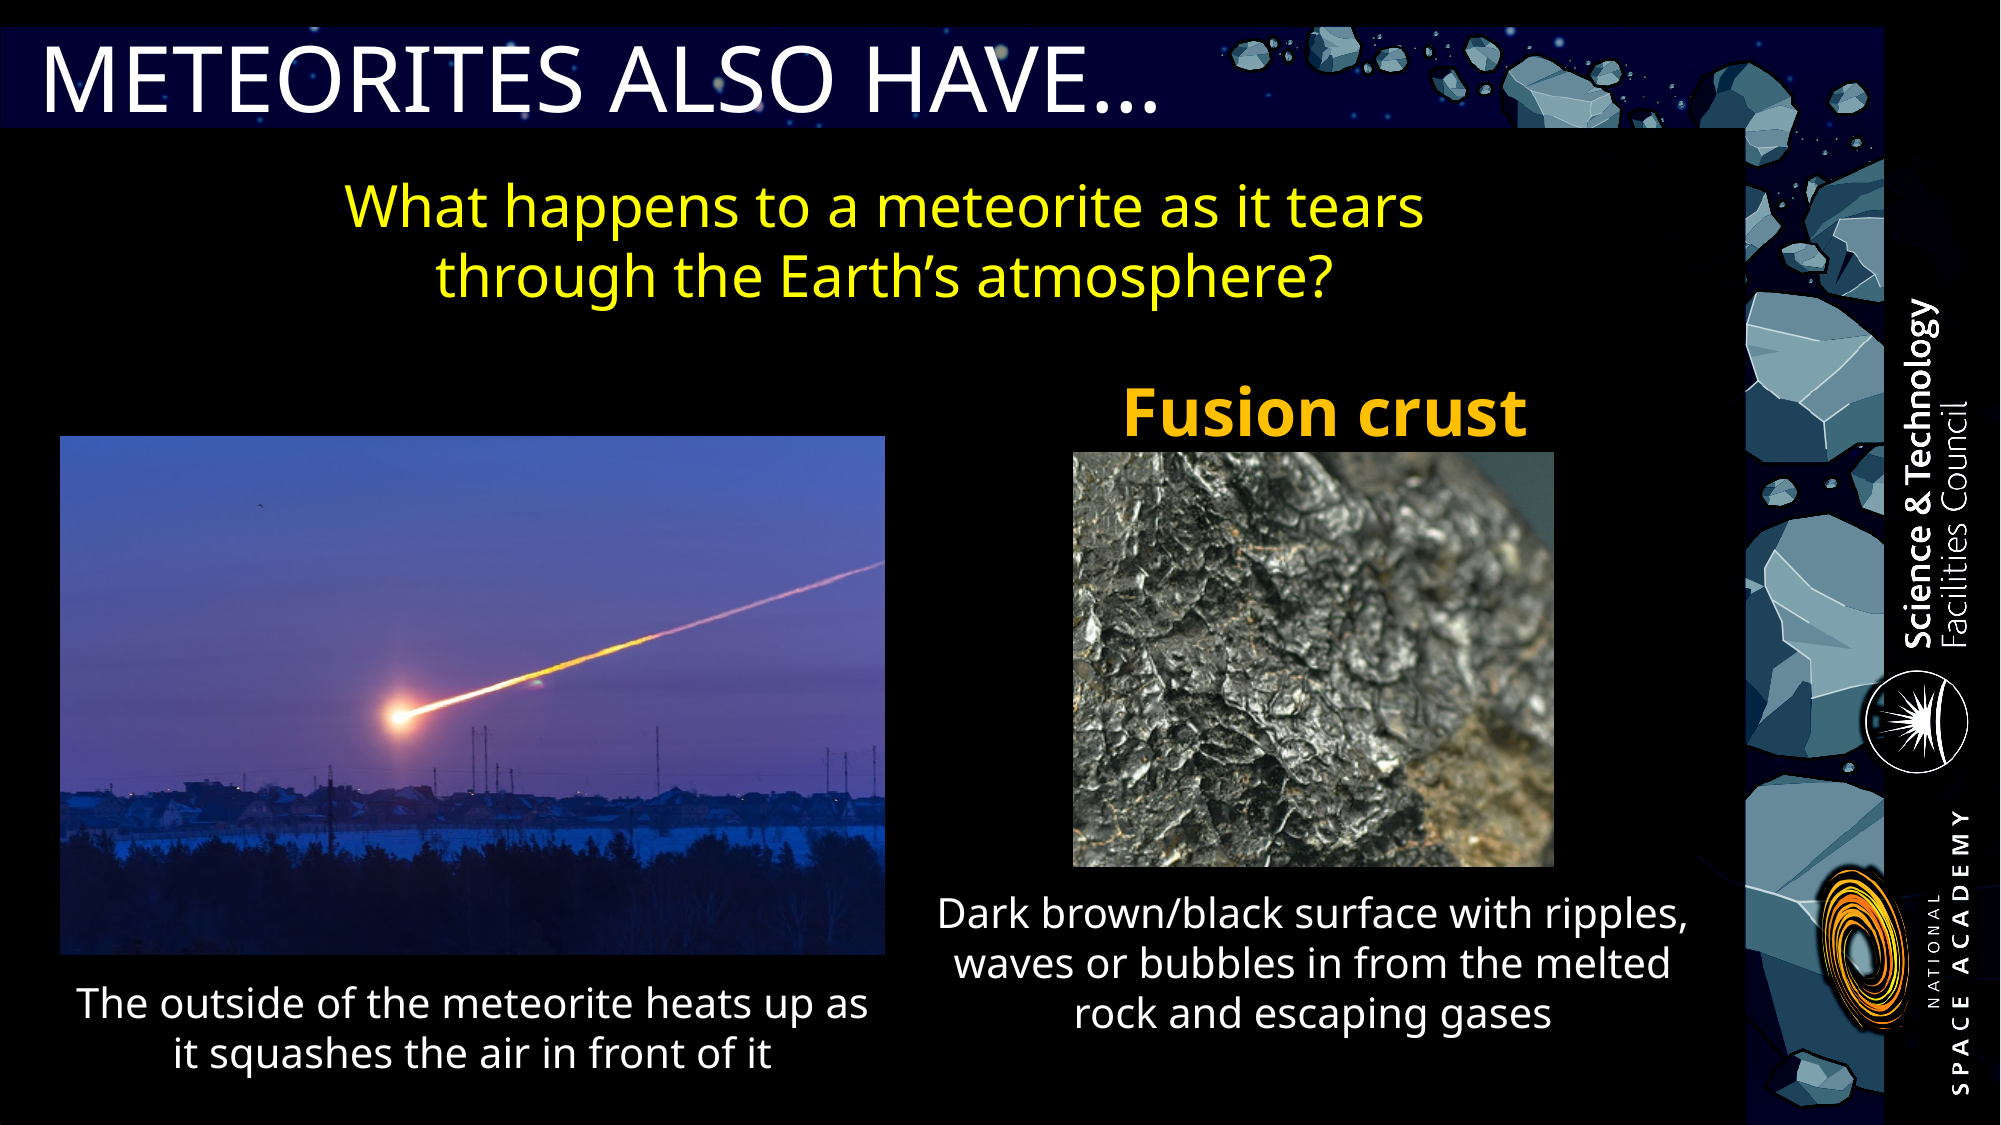

METEORITES ALSO HAVE…
What happens to a meteorite as it tears through the Earth’s atmosphere?
Fusion crust
Dark brown/black surface with ripples, waves or bubbles in from the melted rock and escaping gases
The outside of the meteorite heats up as it squashes the air in front of it